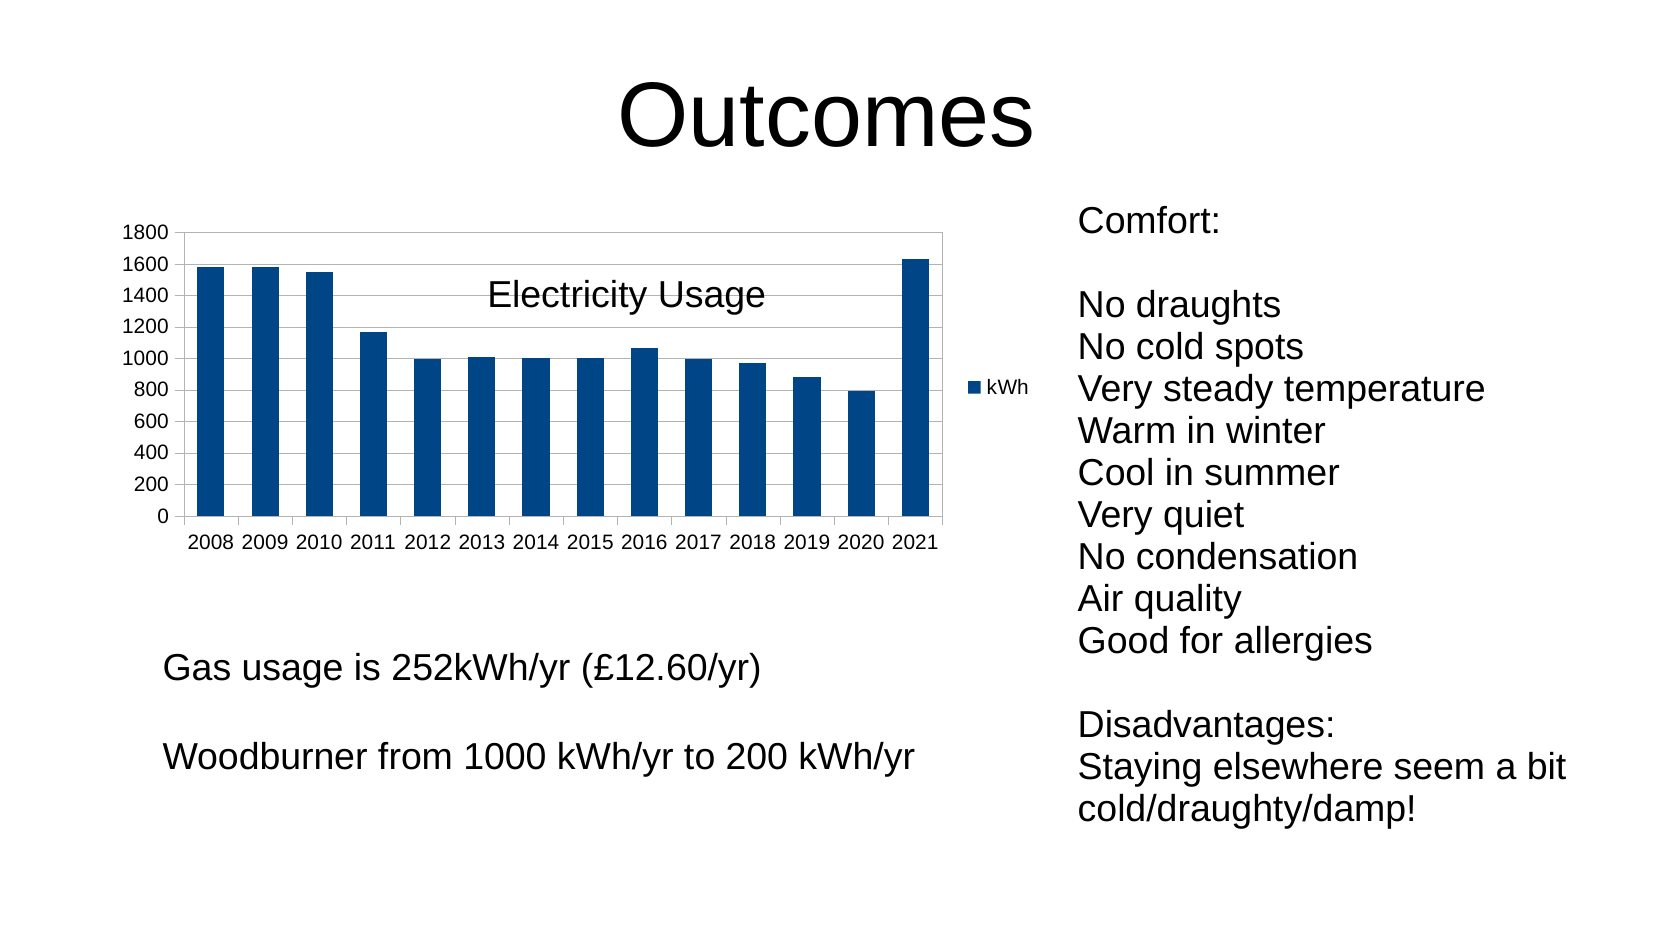

# Outcomes
Comfort:
No draughts
No cold spots
Very steady temperature
Warm in winter
Cool in summer
Very quiet
No condensation
Air quality
Good for allergies
Disadvantages:
Staying elsewhere seem a bit cold/draughty/damp!
Electricity Usage
Gas usage is 252kWh/yr (£12.60/yr)
Woodburner from 1000 kWh/yr to 200 kWh/yr